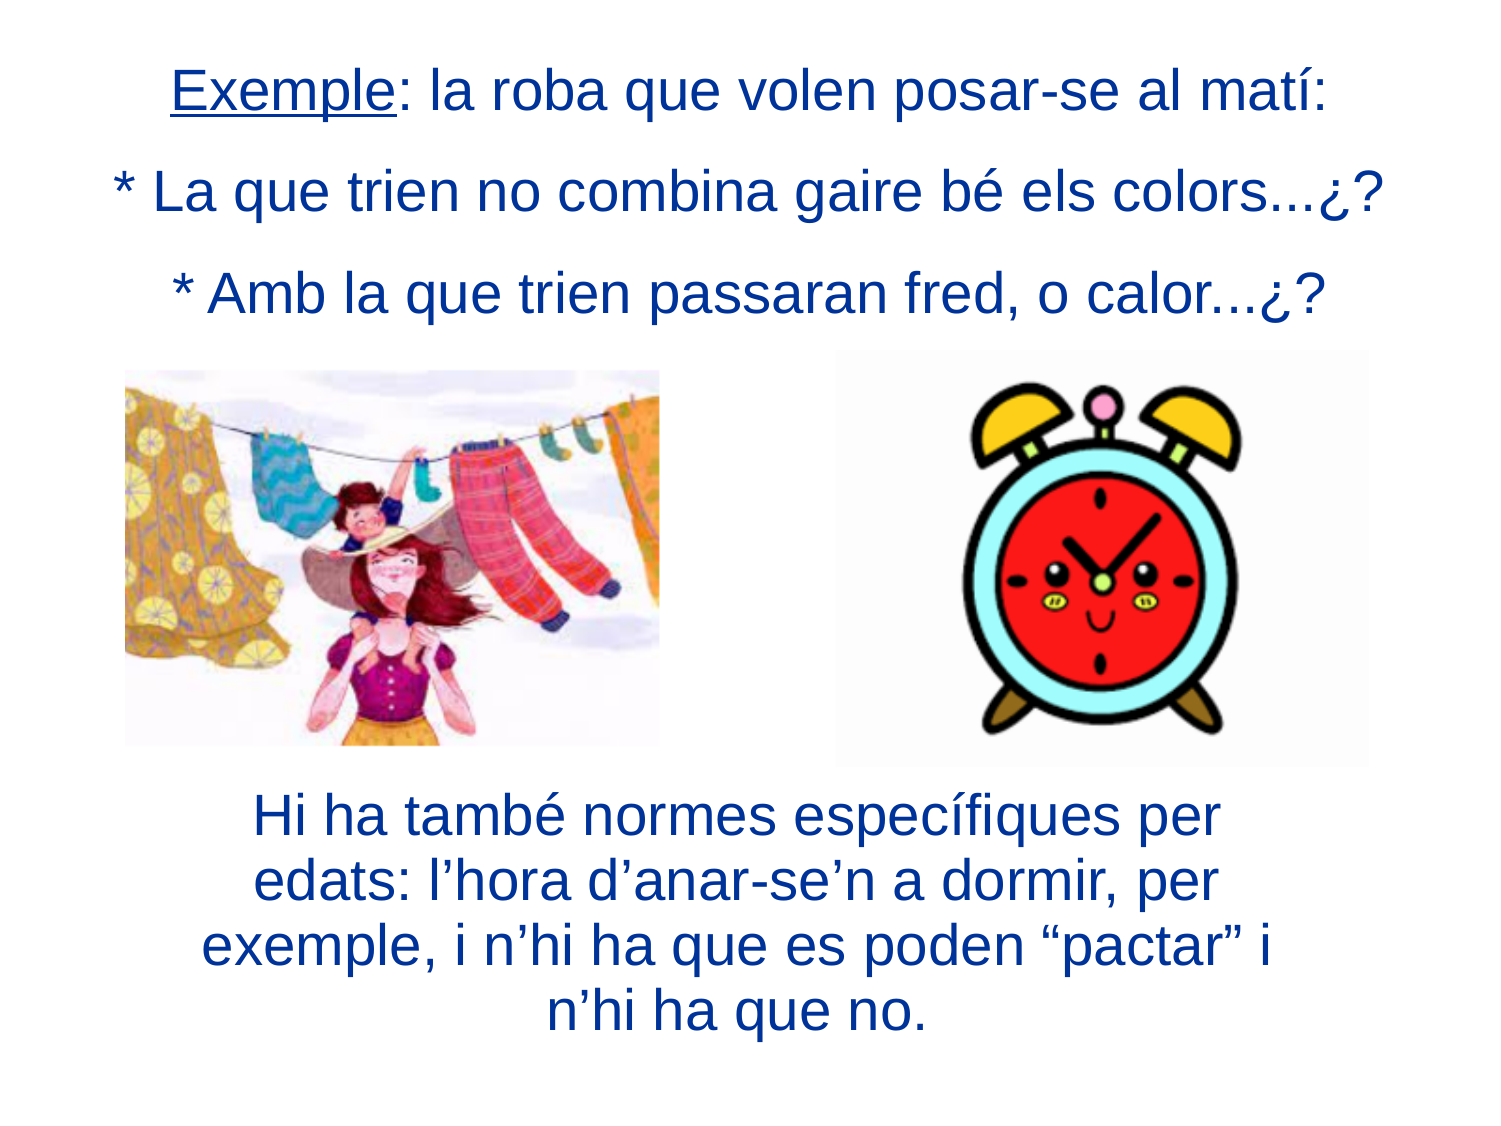

Exemple: la roba que volen posar-se al matí:
* La que trien no combina gaire bé els colors...¿?
* Amb la que trien passaran fred, o calor...¿?
Hi ha també normes específiques per edats: l’hora d’anar-se’n a dormir, per exemple, i n’hi ha que es poden “pactar” i n’hi ha que no.